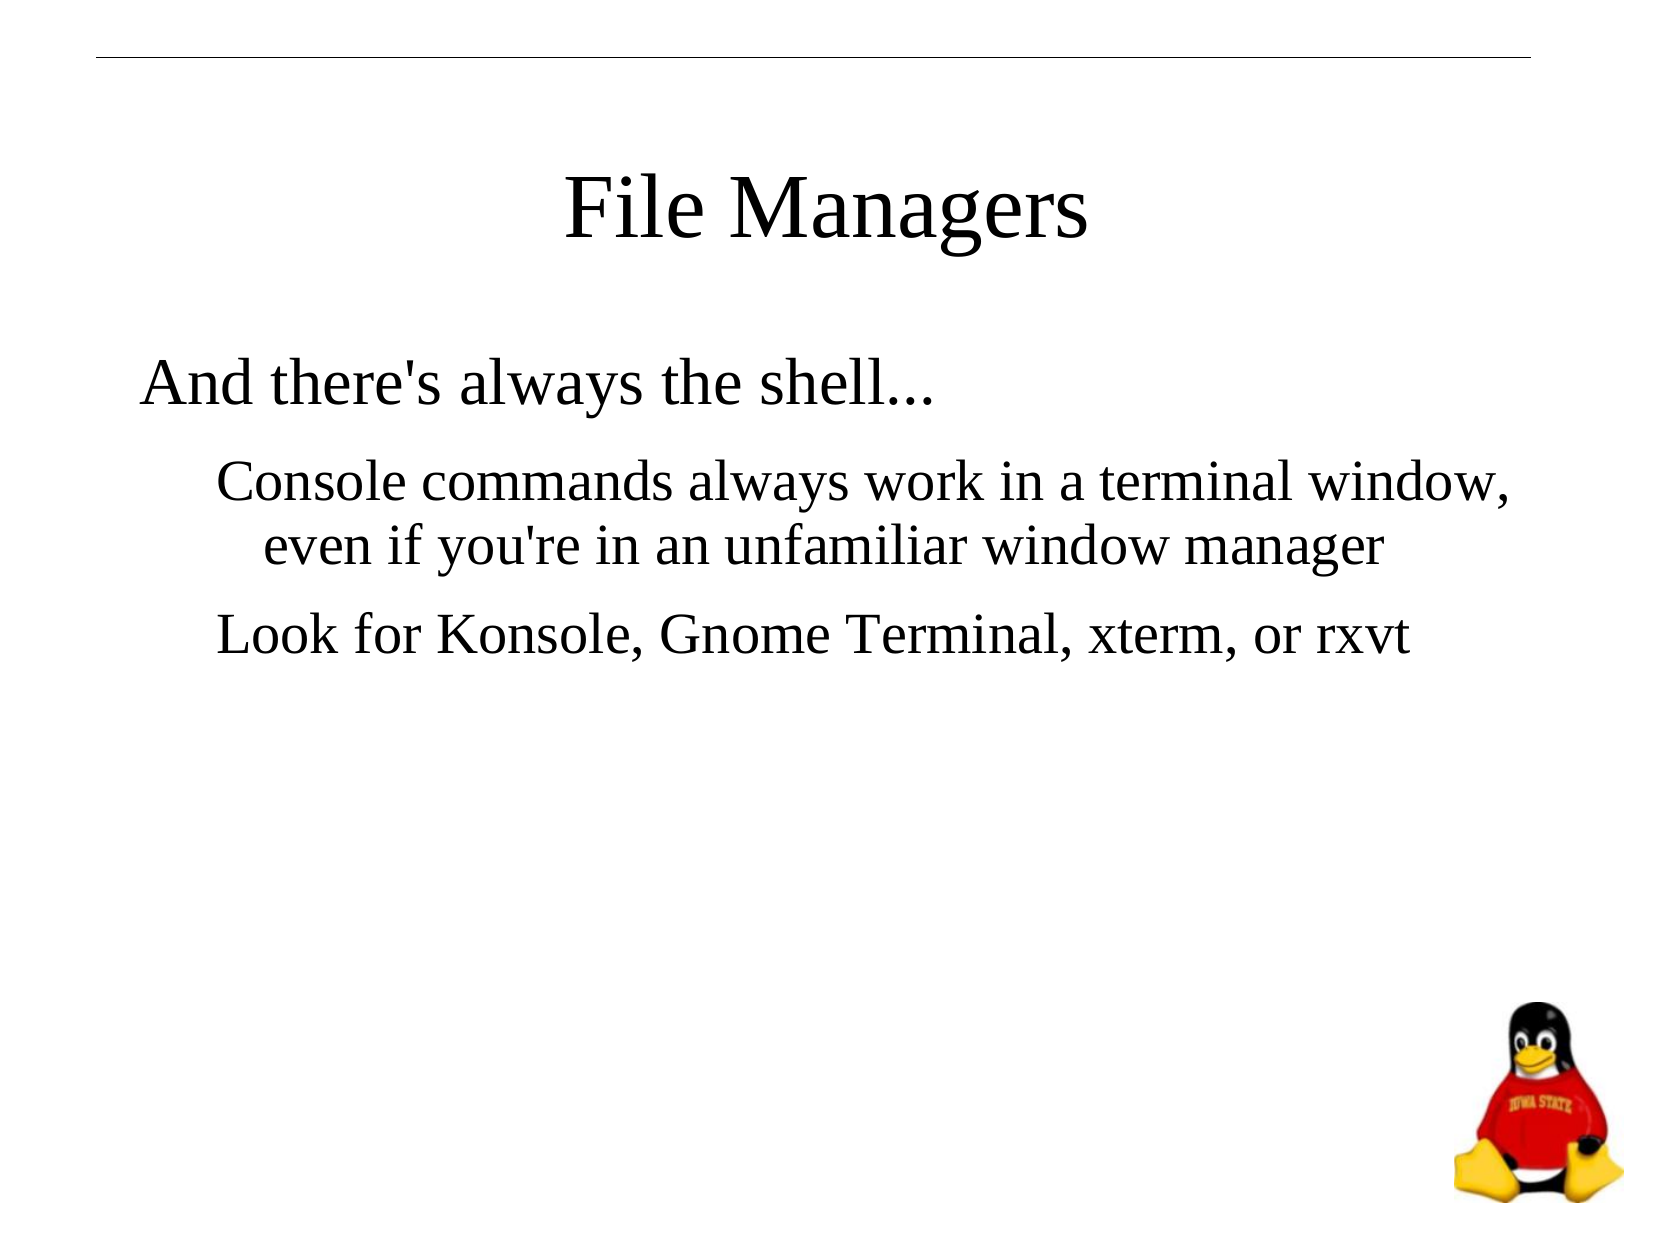

# File Managers
And there's always the shell...
Console commands always work in a terminal window, even if you're in an unfamiliar window manager
Look for Konsole, Gnome Terminal, xterm, or rxvt